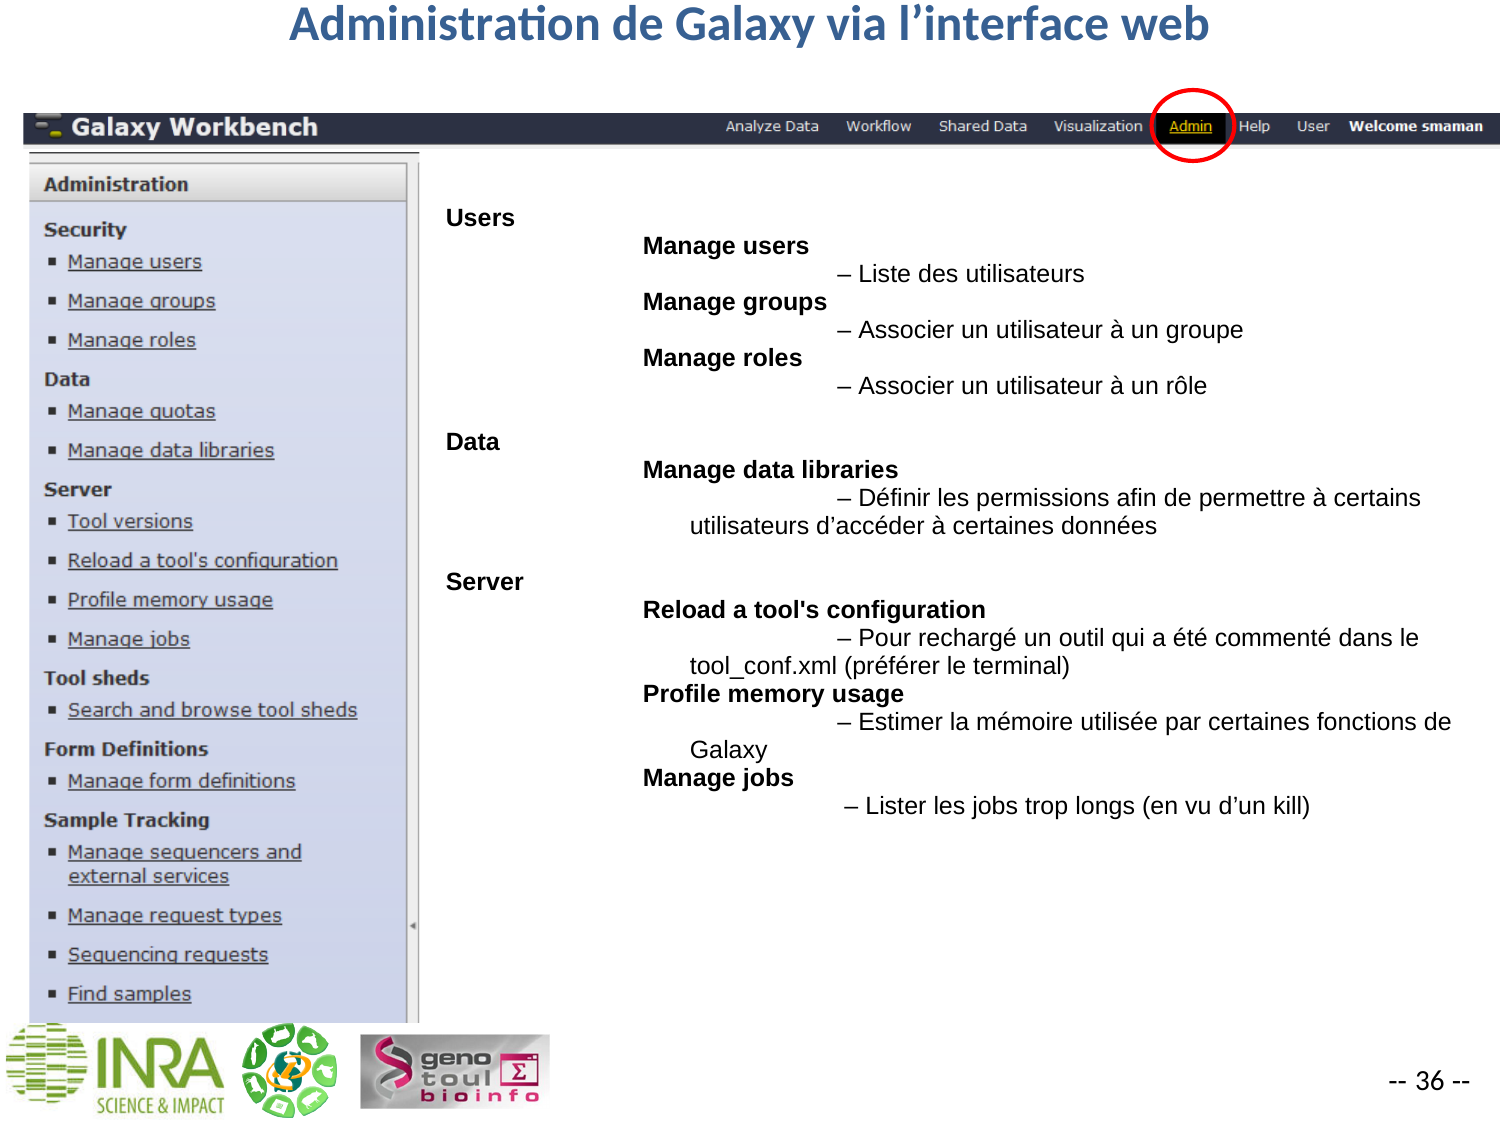

Administration de Galaxy via l’interface web
Users
Manage users
		– Liste des utilisateurs
Manage groups
		– Associer un utilisateur à un groupe
Manage roles
		– Associer un utilisateur à un rôle
Data
Manage data libraries
		– Définir les permissions afin de permettre à certains utilisateurs d’accéder à certaines données
Server
Reload a tool's configuration
		– Pour rechargé un outil qui a été commenté dans le tool_conf.xml (préférer le terminal)
Profile memory usage
		– Estimer la mémoire utilisée par certaines fonctions de Galaxy
Manage jobs
		 – Lister les jobs trop longs (en vu d’un kill)